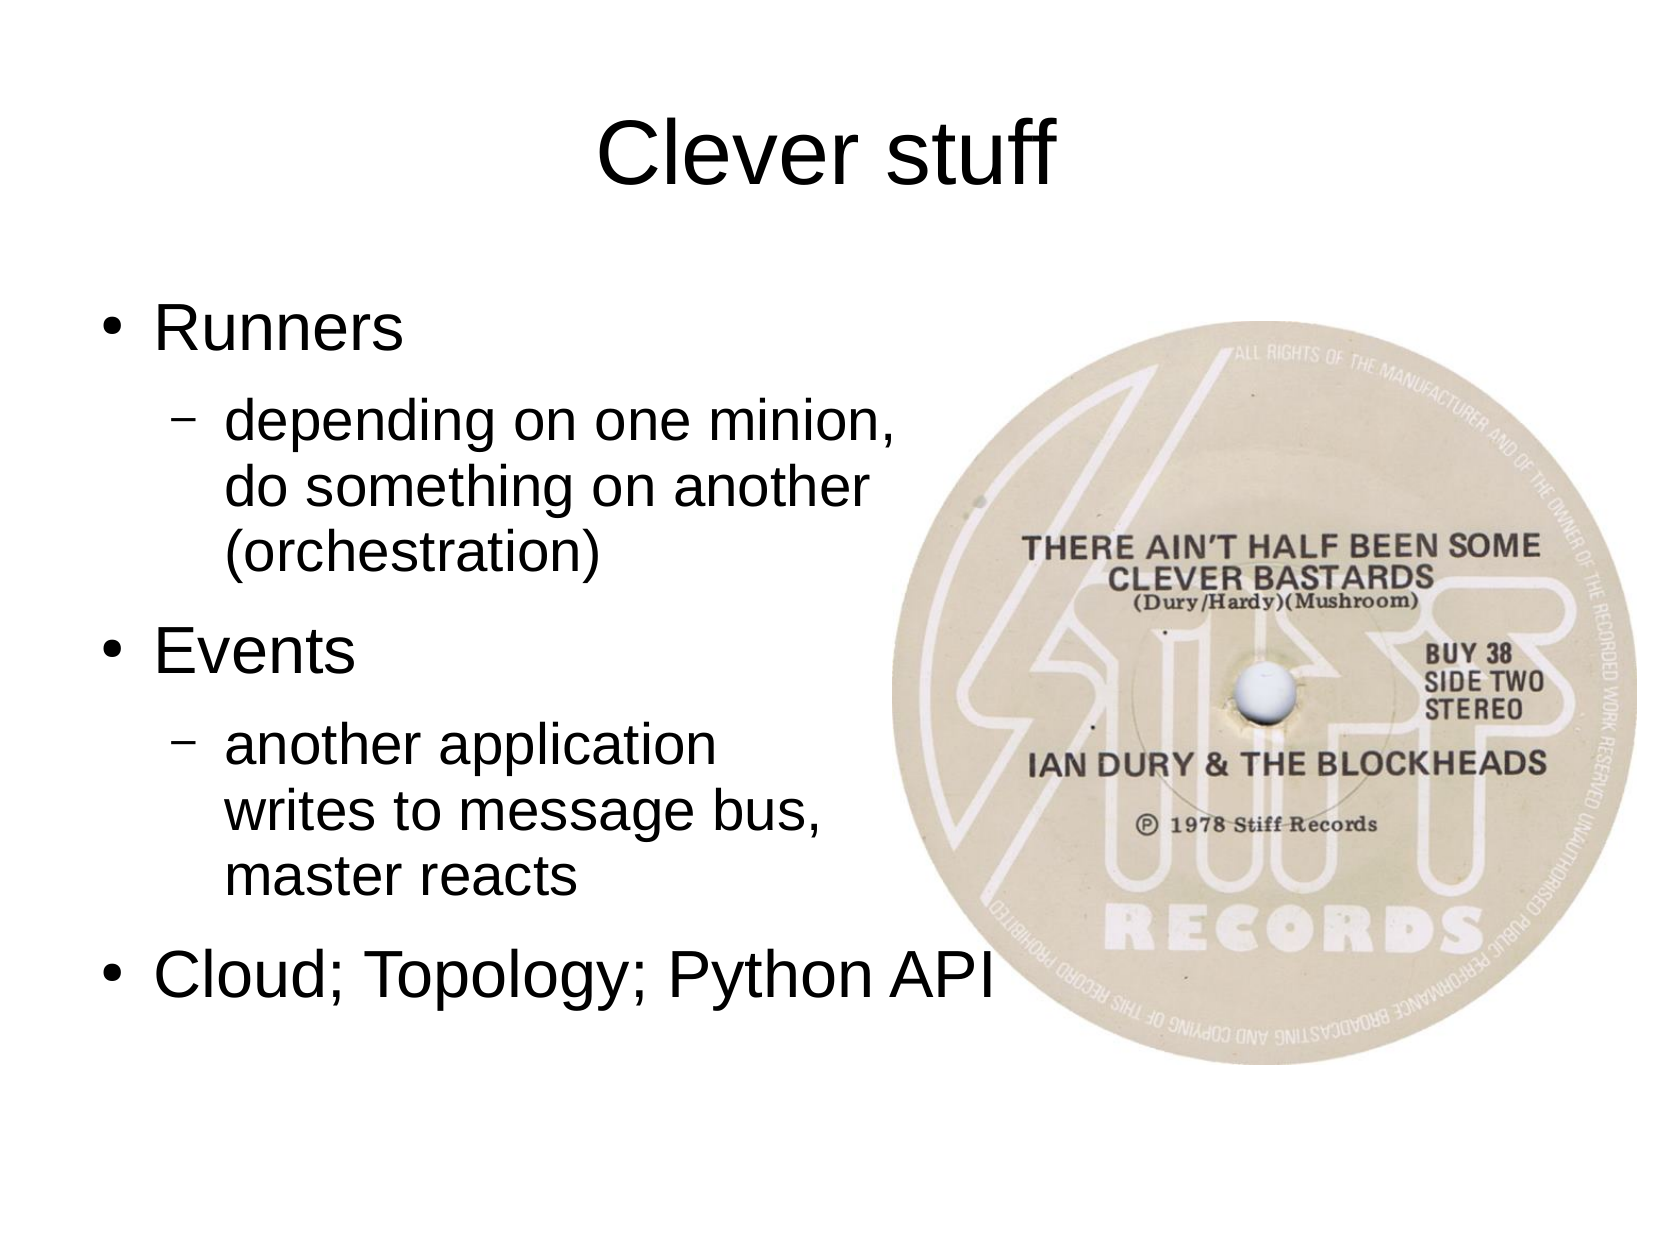

# Clever stuff
Runners
depending on one minion,
do something on another
(orchestration)
Events
another application
writes to message bus,
master reacts
Cloud; Topology; Python API